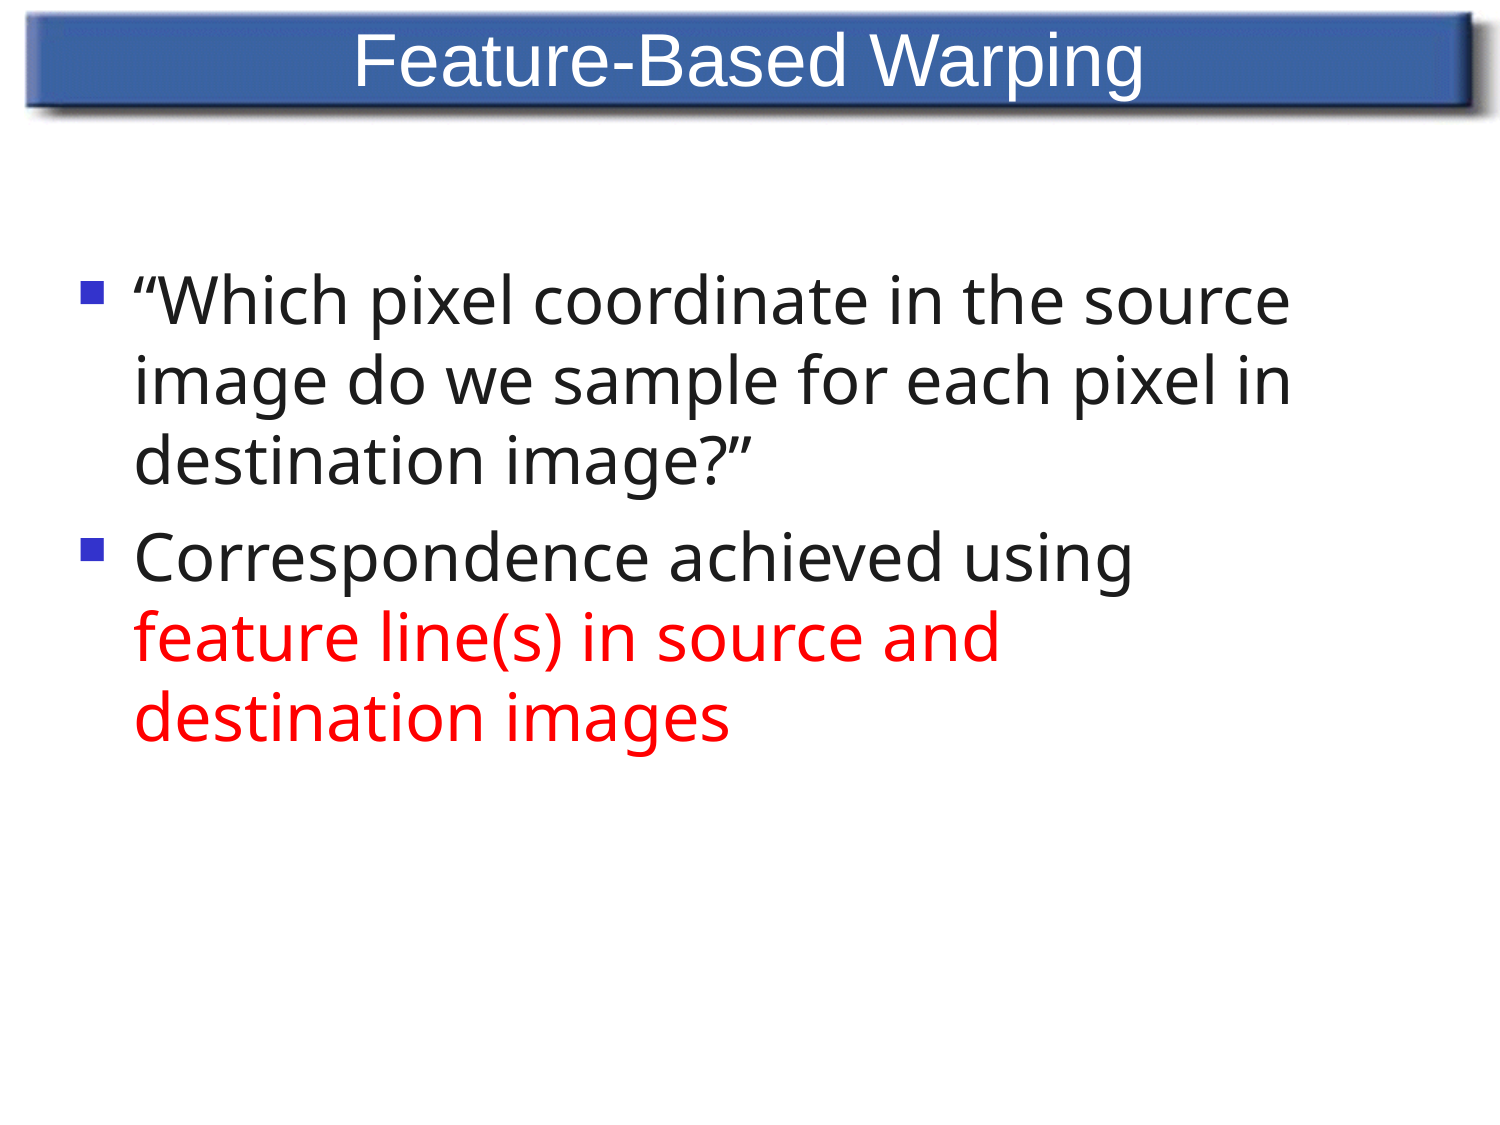

Feature-Based Warping
# “Which pixel coordinate in the source image do we sample for each pixel in destination image?”
Correspondence achieved using feature line(s) in source and destination images